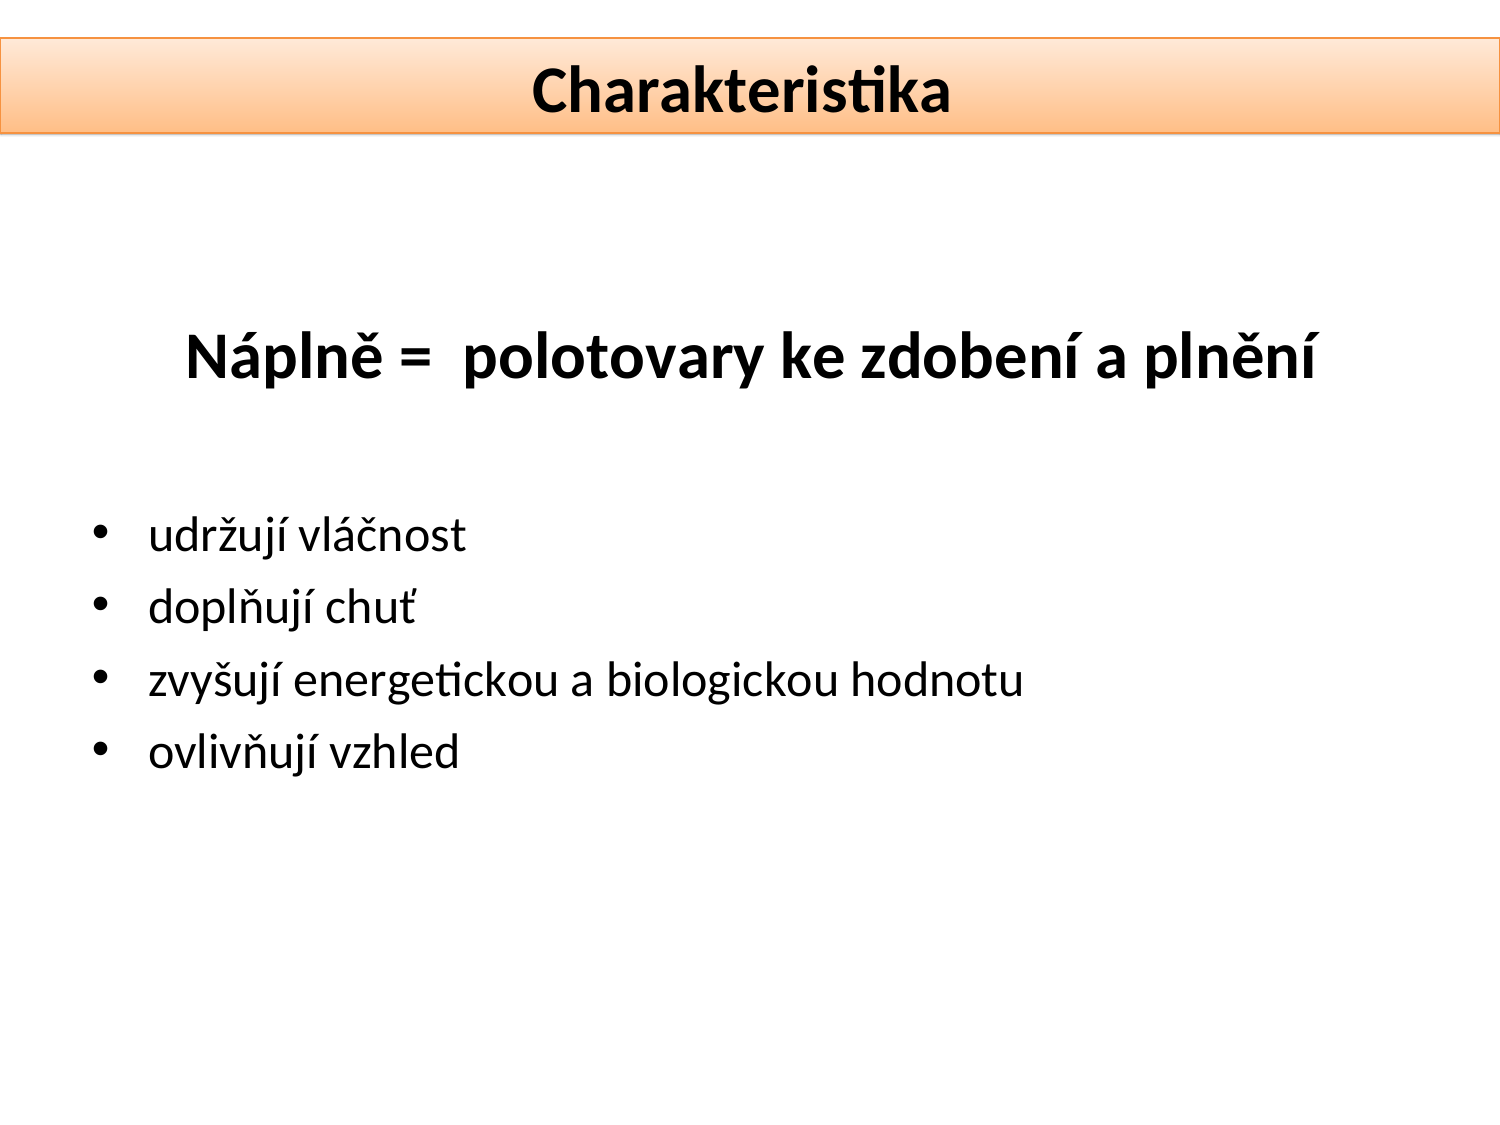

# Charakteristika
Náplně = polotovary ke zdobení a plnění
udržují vláčnost
doplňují chuť
zvyšují energetickou a biologickou hodnotu
ovlivňují vzhled